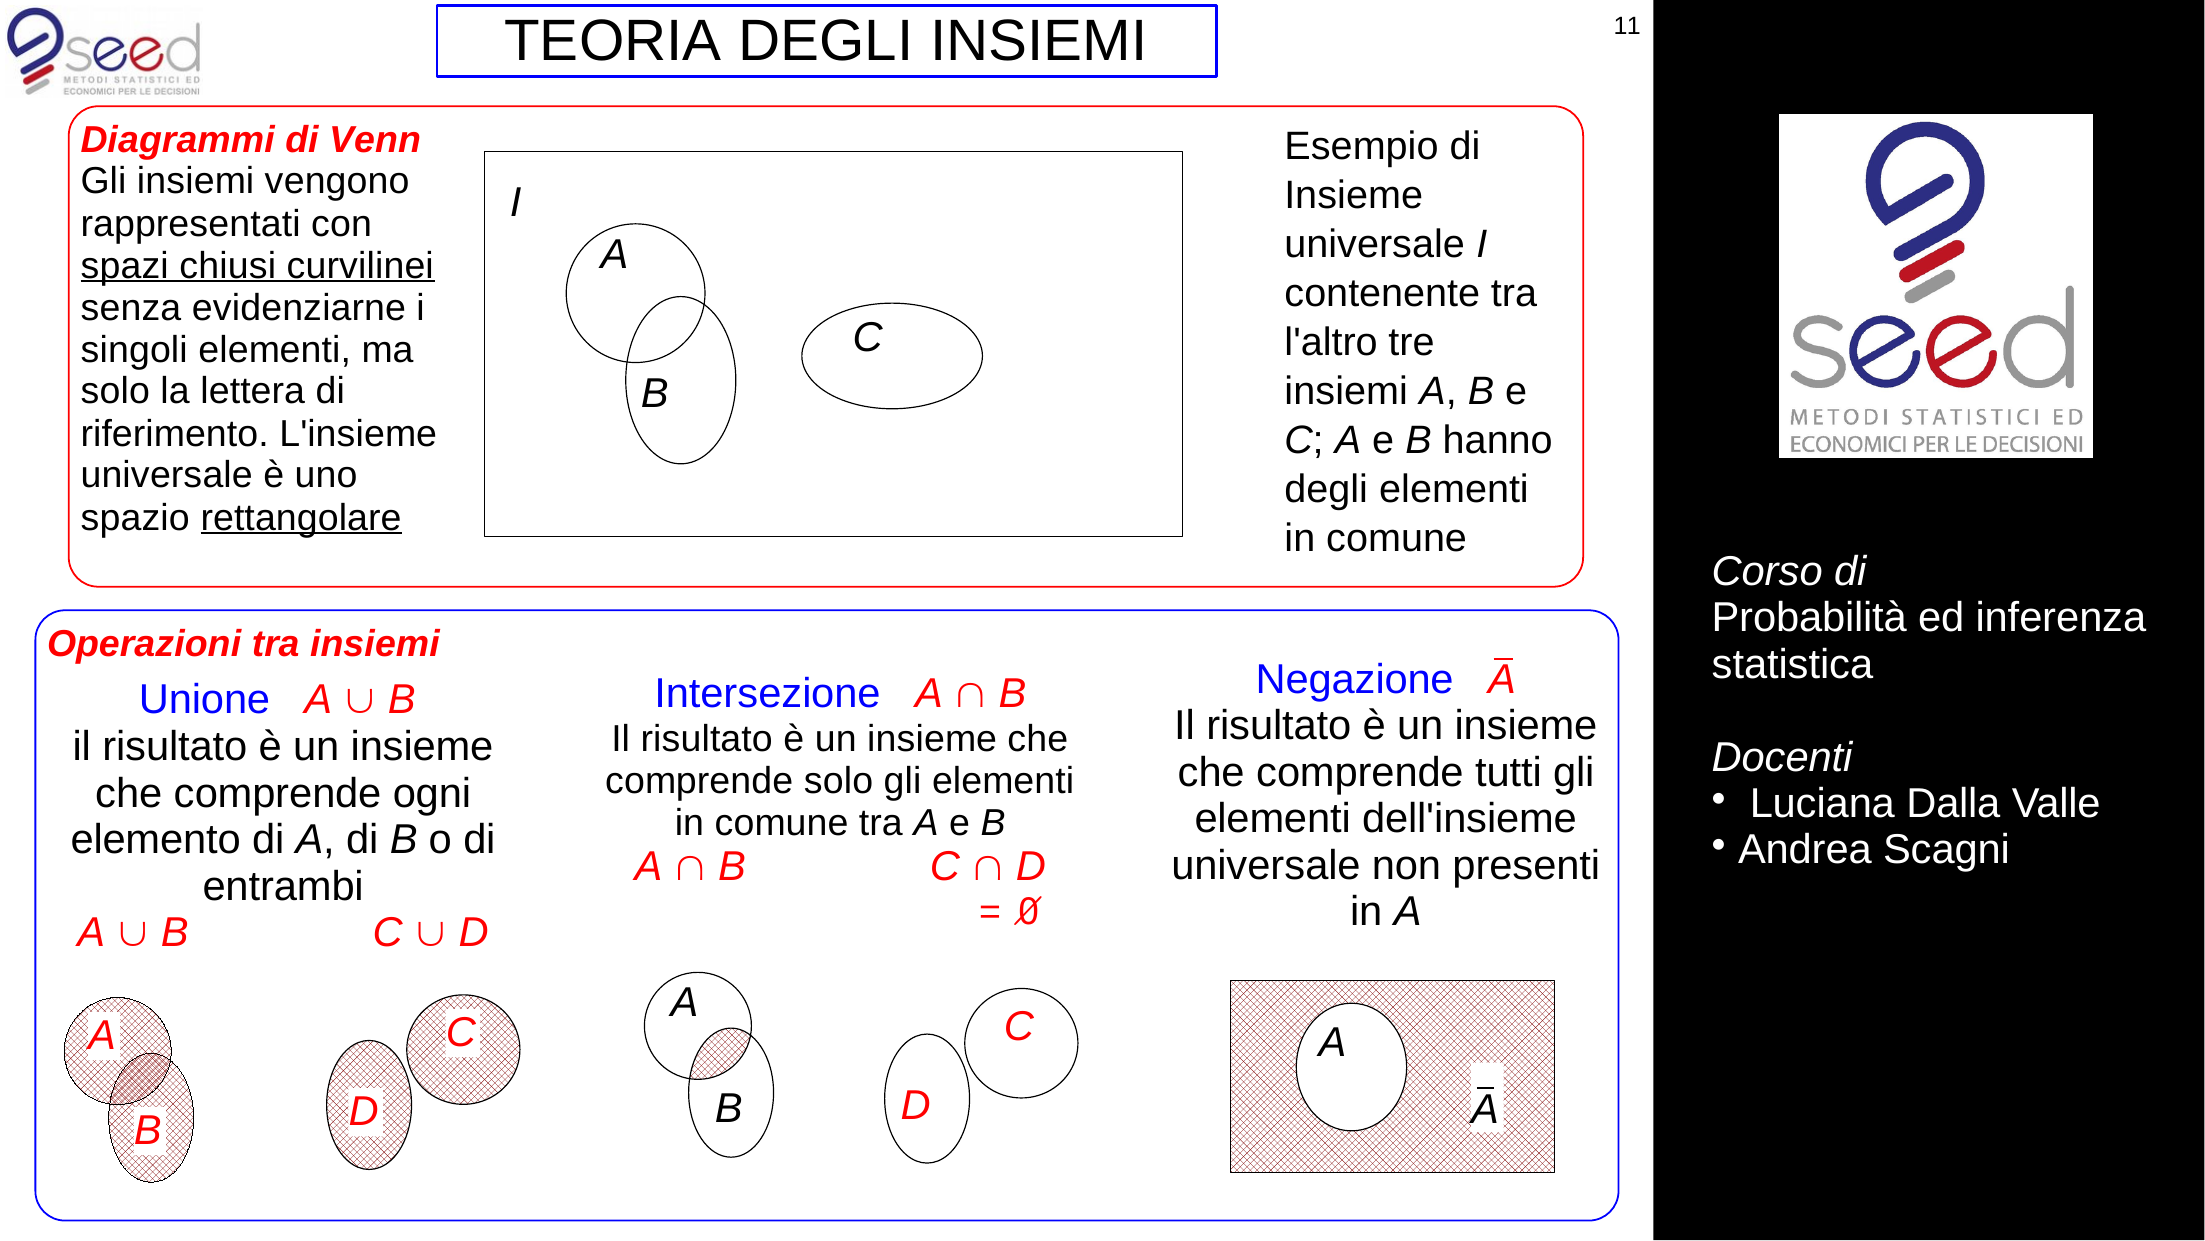

TEORIA DEGLI INSIEMI
Diagrammi di Venn
Gli insiemi vengono
rappresentati con
spazi chiusi curvilinei
senza evidenziarne i
singoli elementi, ma
solo la lettera di
riferimento. L'insieme
universale è uno
spazio rettangolare
Esempio di Insieme universale I contenente tra l'altro tre insiemi A, B e C; A e B hanno degli elementi in comune
I
A
C
B
Operazioni tra insiemi
Unione A ∪ B
il risultato è un insieme che comprende ogni elemento di A, di B o di entrambi
A ∪ B			C ∪ D
C
D
A
B
Negazione A
Il risultato è un insieme che comprende tutti gli elementi dell'insieme universale non presenti in A
A
A
Intersezione A ∩ B
Il risultato è un insieme che comprende solo gli elementi in comune tra A e B
A ∩ B			C ∩ D
= ∅
A
B
C
D